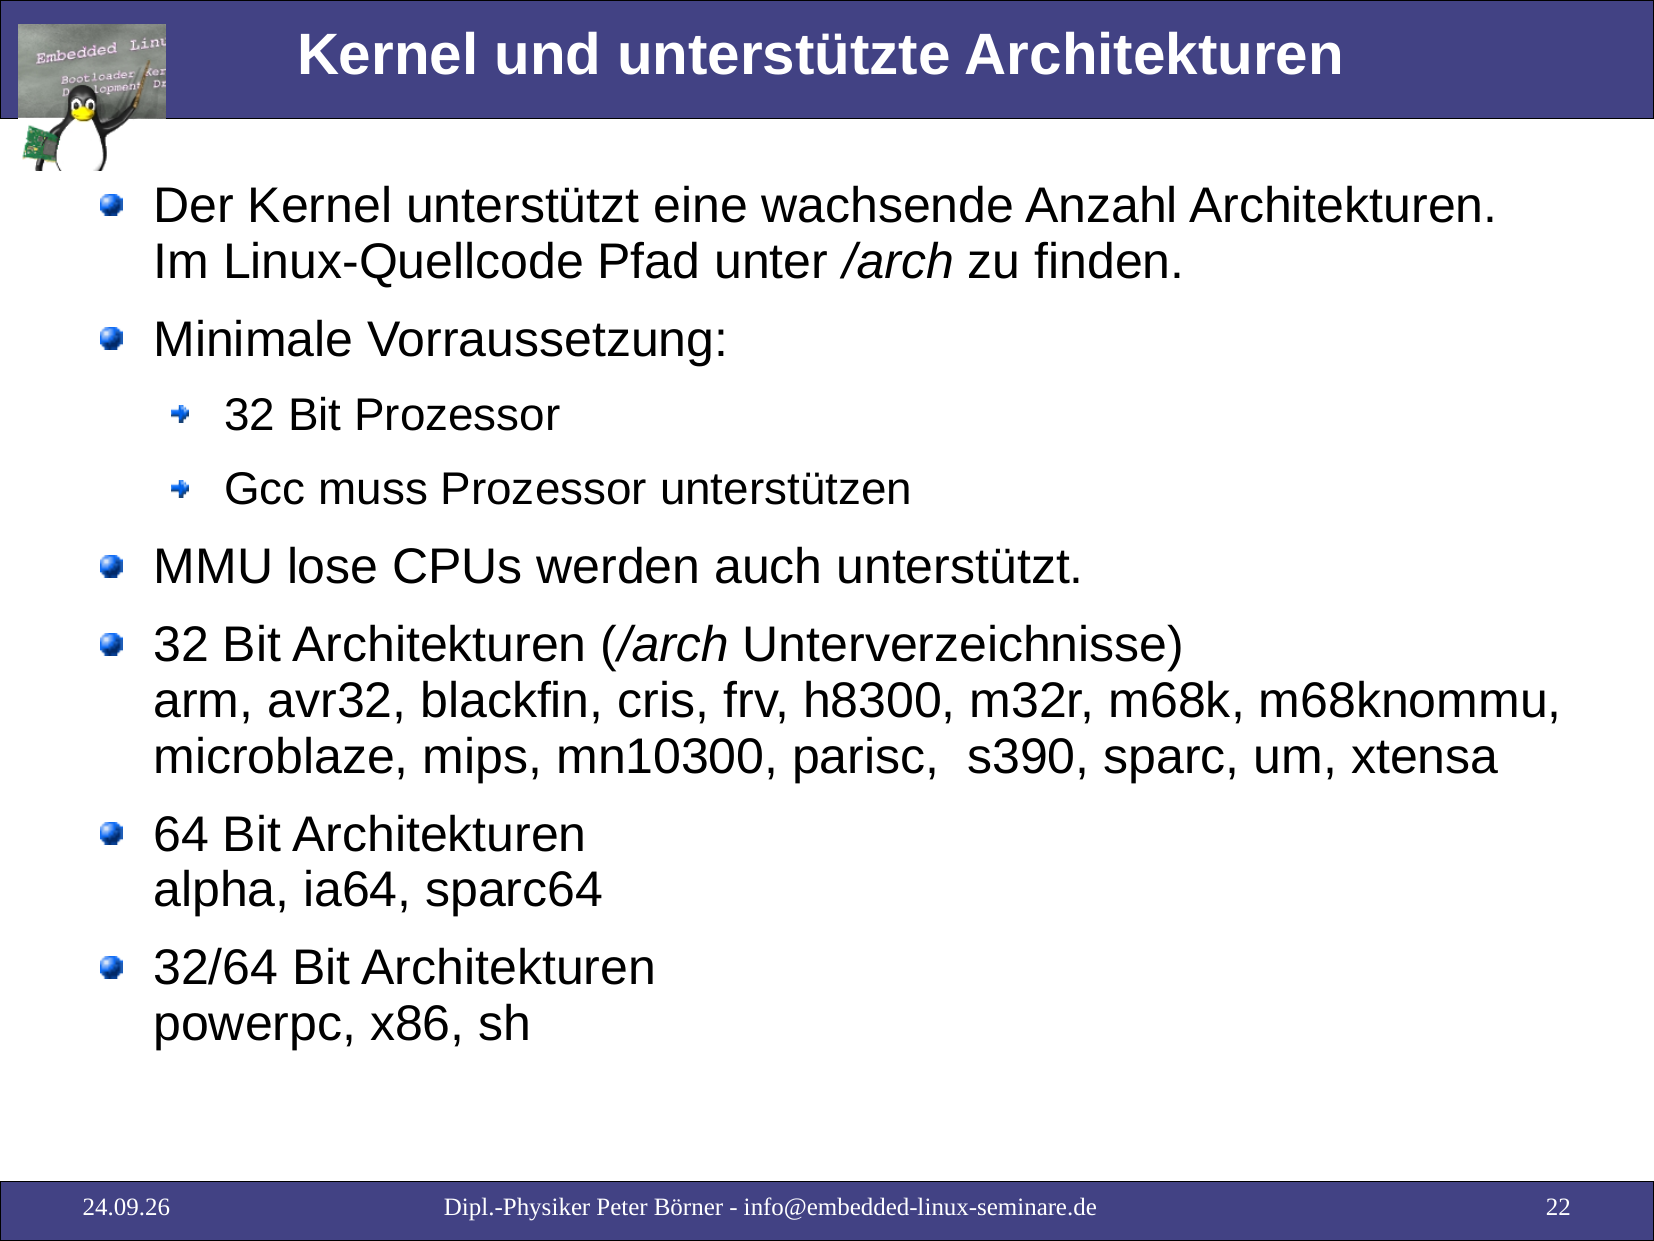

# Kernel und unterstützte Architekturen
Der Kernel unterstützt eine wachsende Anzahl Architekturen.
Im Linux-Quellcode Pfad unter /arch zu finden.
Minimale Vorraussetzung:
32 Bit Prozessor
Gcc muss Prozessor unterstützen
MMU lose CPUs werden auch unterstützt.
32 Bit Architekturen (/arch Unterverzeichnisse)
arm, avr32, blackfin, cris, frv, h8300, m32r, m68k, m68knommu, microblaze, mips, mn10300, parisc, s390, sparc, um, xtensa
64 Bit Architekturen
alpha, ia64, sparc64
32/64 Bit Architekturen
powerpc, x86, sh
 Dipl.-Physiker Peter Börner - info@embedded-linux-seminare.de
22